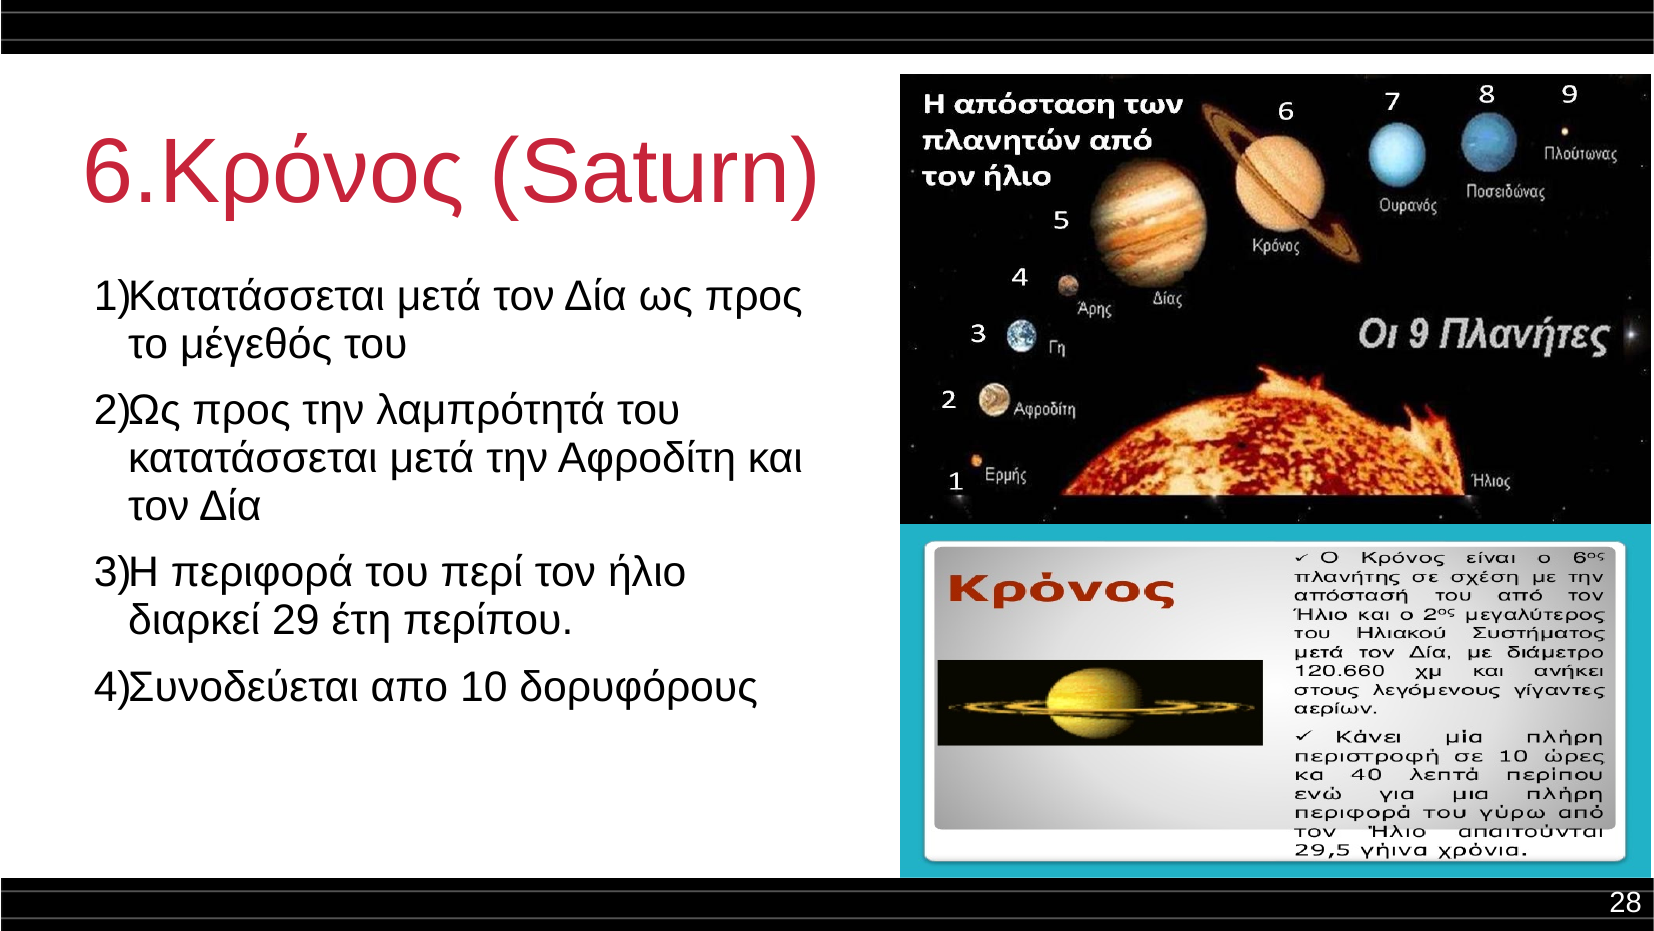

# 6.Κρόνος (Saturn)
Κατατάσσεται μετά τον Δία ως προς το μέγεθός του
Ως προς την λαμπρότητά του κατατάσσεται μετά την Αφροδίτη και τον Δία
Η περιφορά του περί τον ήλιο διαρκεί 29 έτη περίπου.
Συνοδεύεται απο 10 δορυφόρους